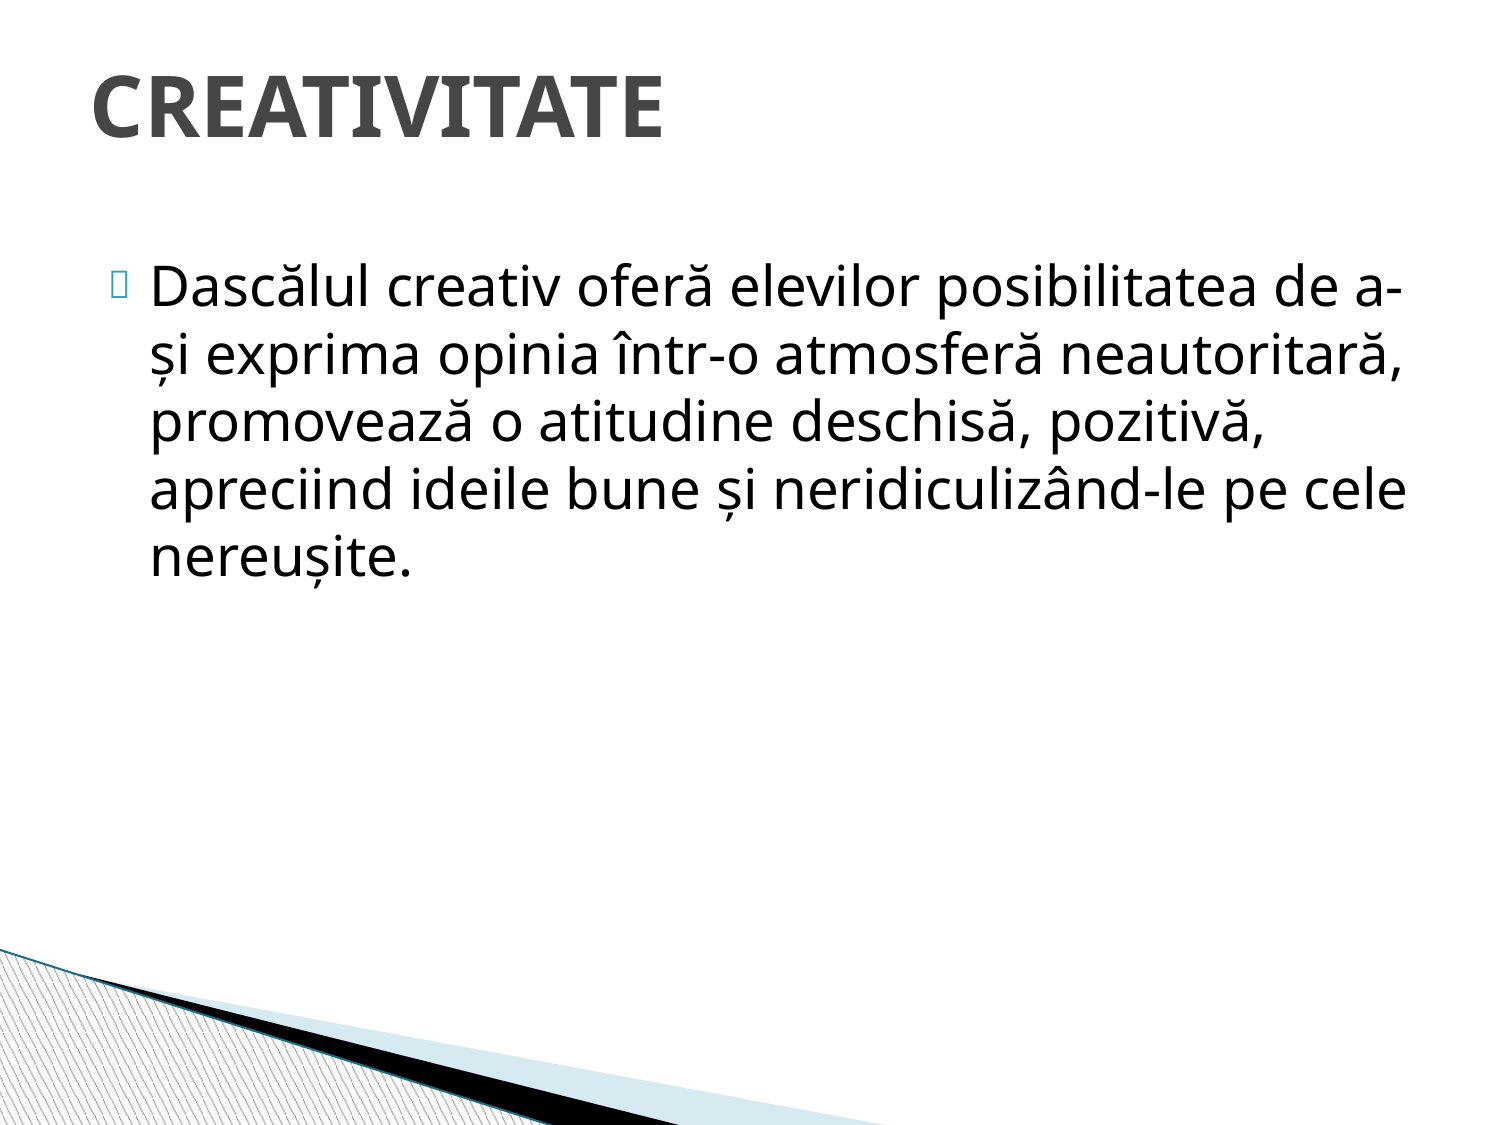

CREATIVITATE
# Dascălul creativ oferă elevilor posibilitatea de a-și exprima opinia într-o atmosferă neautoritară, promovează o atitudine deschisă, pozitivă, apreciind ideile bune și neridiculizând-le pe cele nereușite.